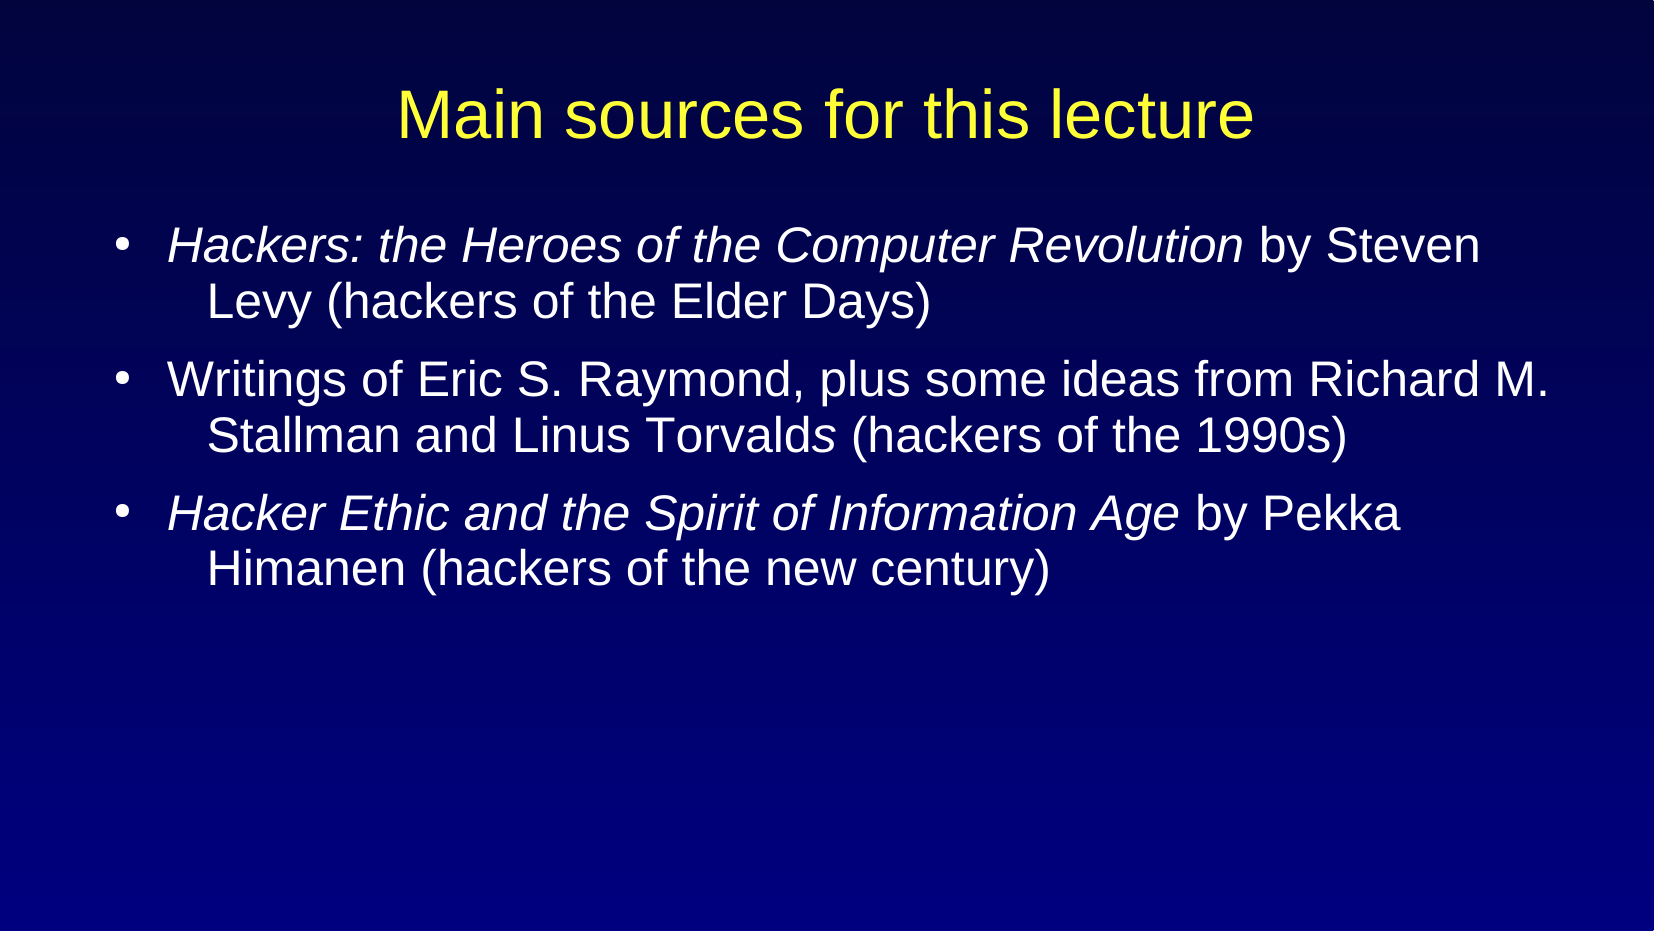

# Main sources for this lecture
Hackers: the Heroes of the Computer Revolution by Steven Levy (hackers of the Elder Days)
Writings of Eric S. Raymond, plus some ideas from Richard M. Stallman and Linus Torvalds (hackers of the 1990s)
Hacker Ethic and the Spirit of Information Age by Pekka Himanen (hackers of the new century)